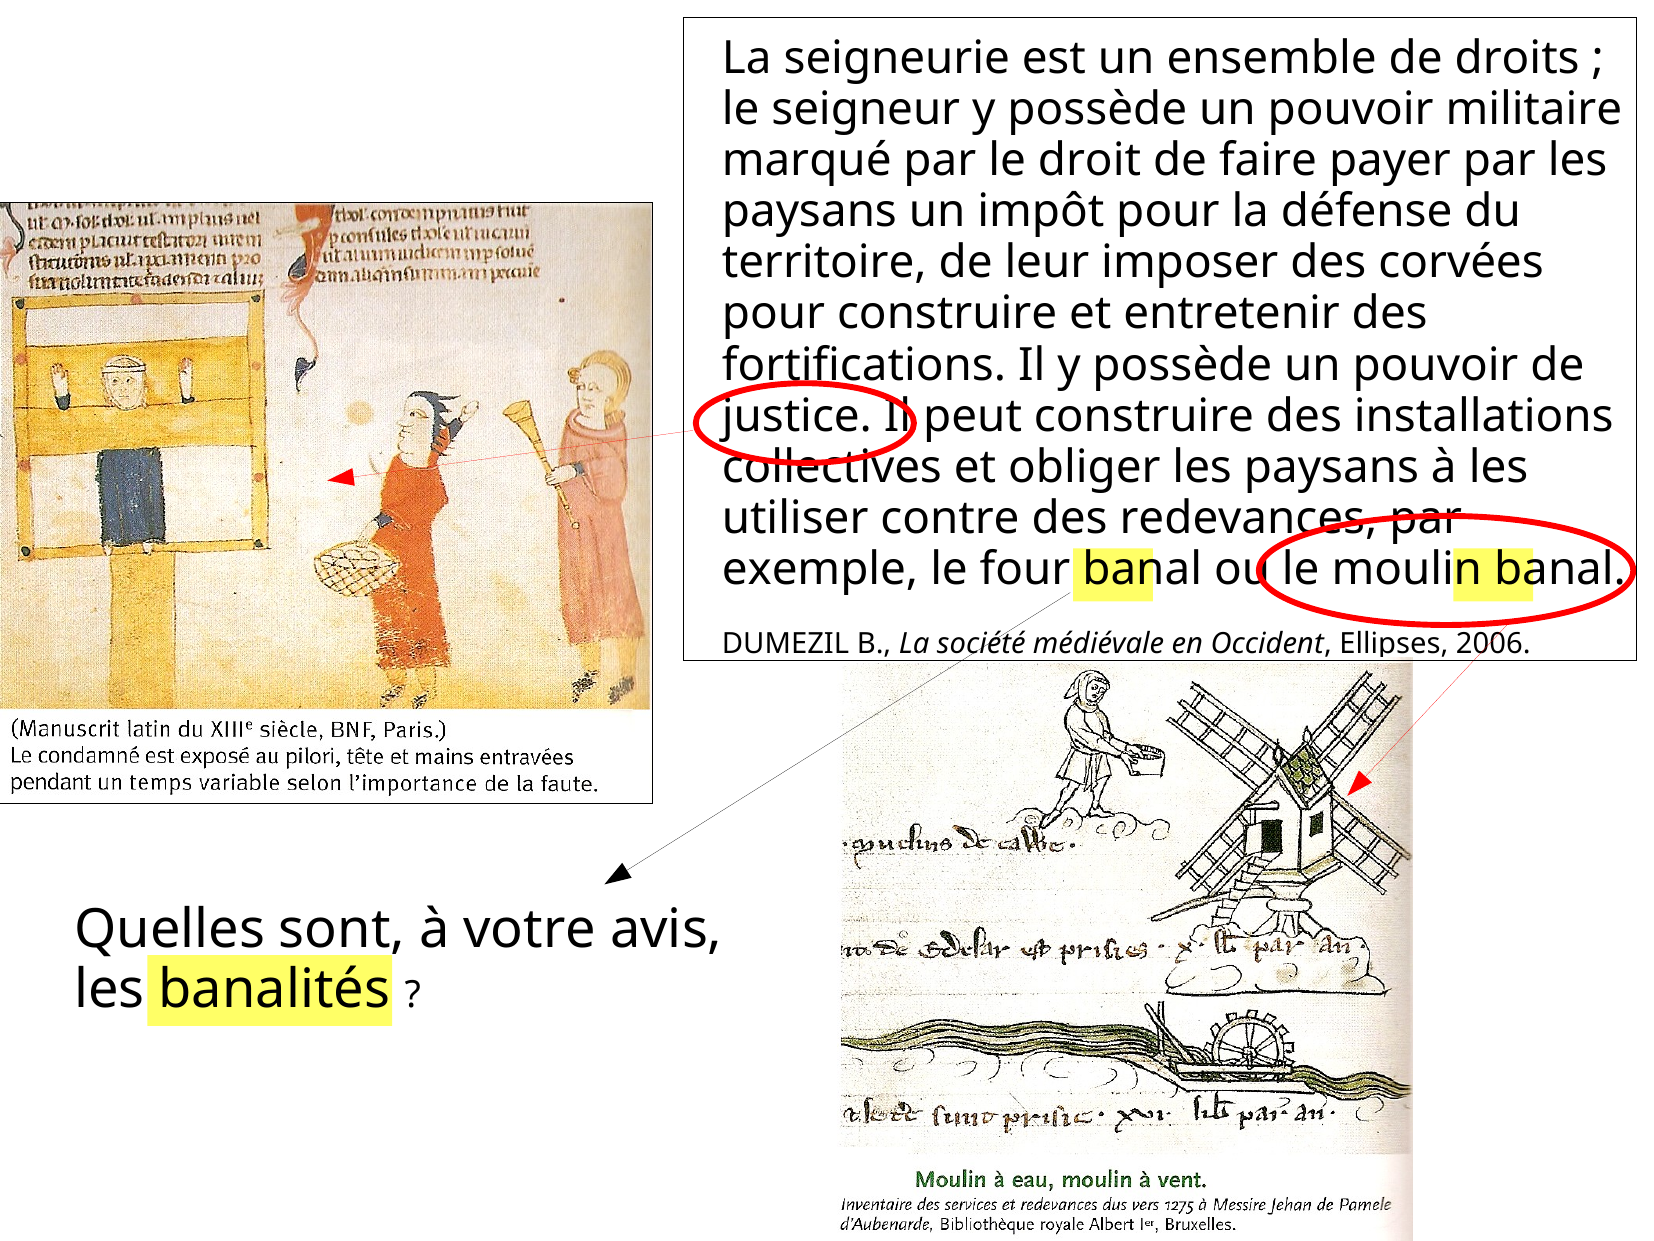

La seigneurie est un ensemble de droits ; le seigneur y possède un pouvoir militaire marqué par le droit de faire payer par les paysans un impôt pour la défense du territoire, de leur imposer des corvées pour construire et entretenir des fortifications. Il y possède un pouvoir de justice. Il peut construire des installations collectives et obliger les paysans à les utiliser contre des redevances, par exemple, le four banal ou le moulin banal.
DUMEZIL B., La société médiévale en Occident, Ellipses, 2006.
Quelles sont, à votre avis, les banalités ?